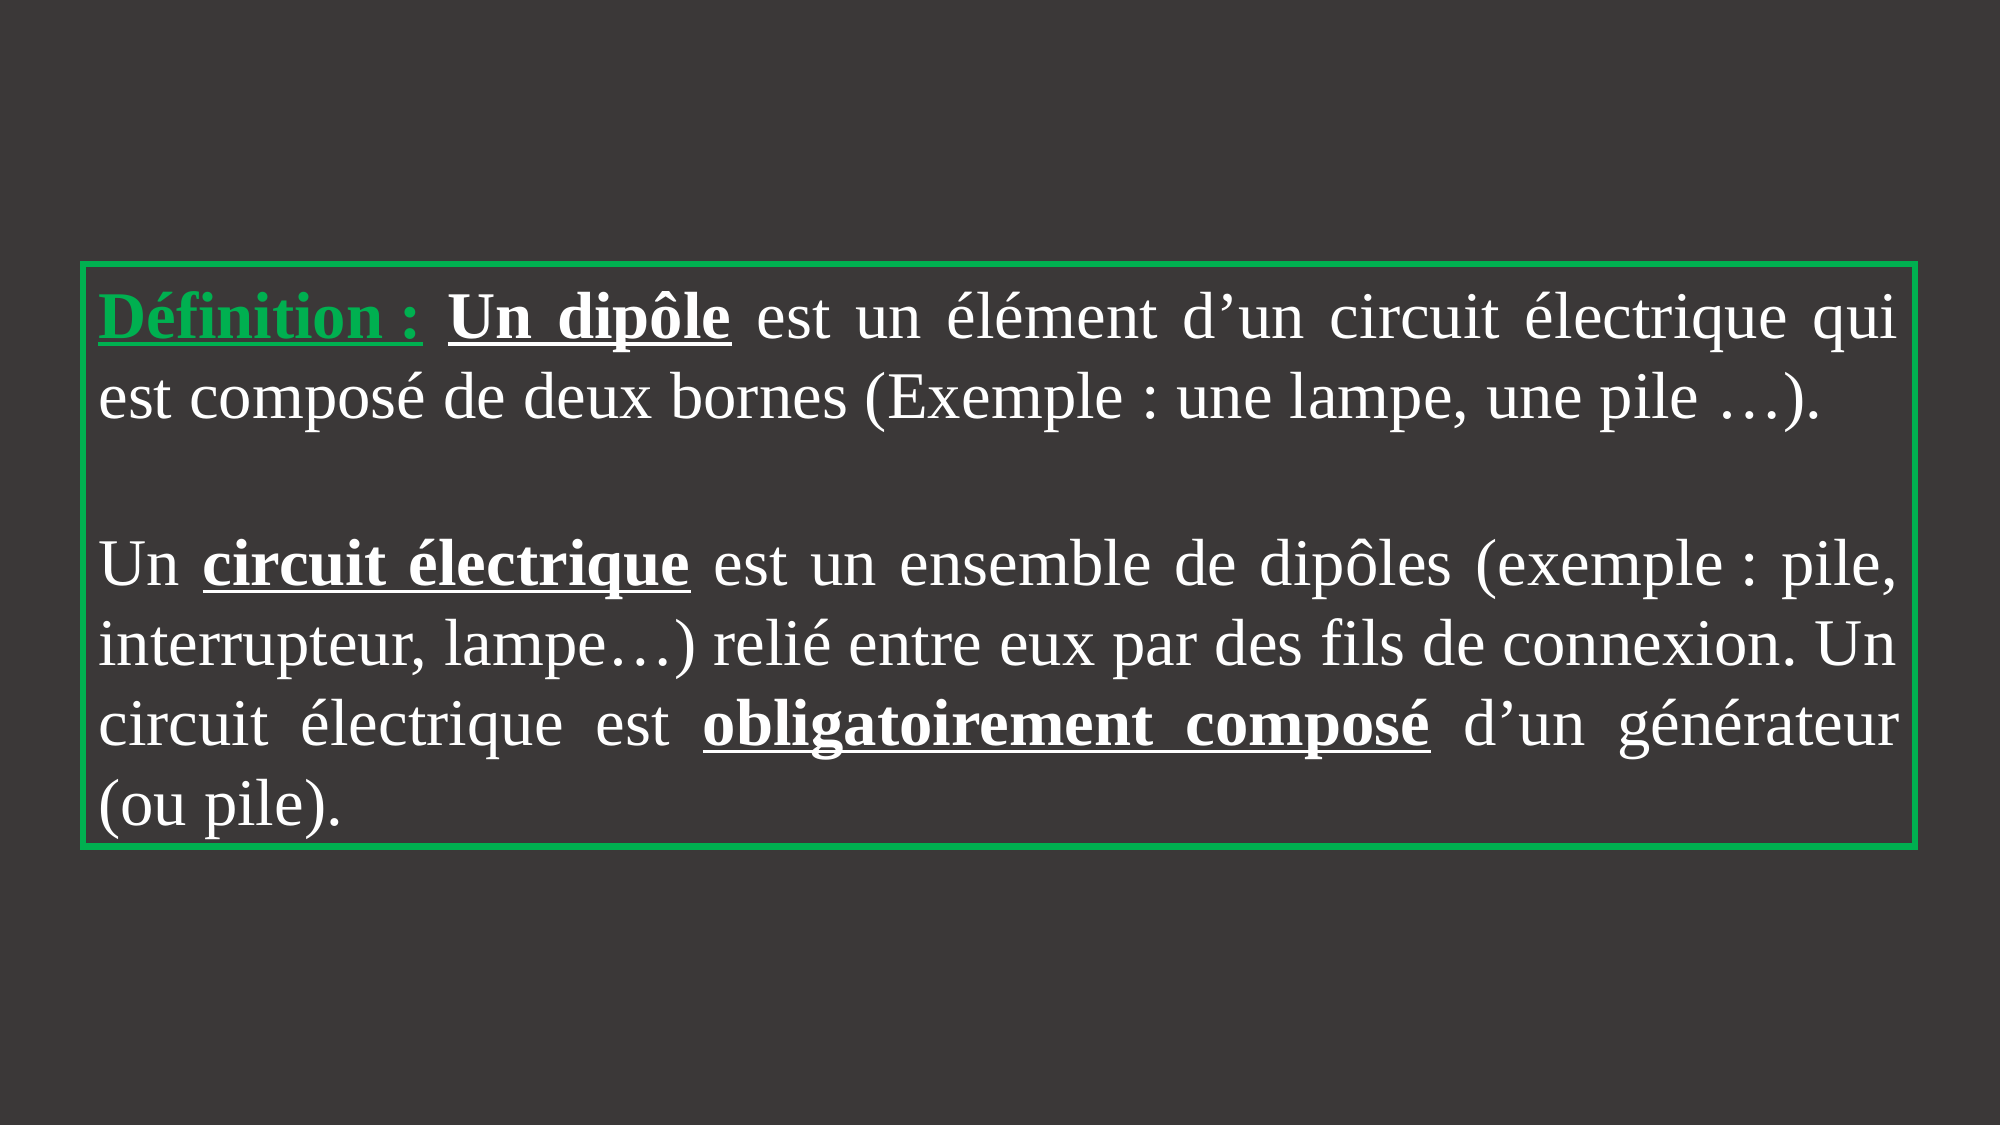

Définition : Un dipôle est un élément d’un circuit électrique qui est composé de deux bornes (Exemple : une lampe, une pile …).
Un circuit électrique est un ensemble de dipôles (exemple : pile, interrupteur, lampe…) relié entre eux par des fils de connexion. Un circuit électrique est obligatoirement composé d’un générateur (ou pile).